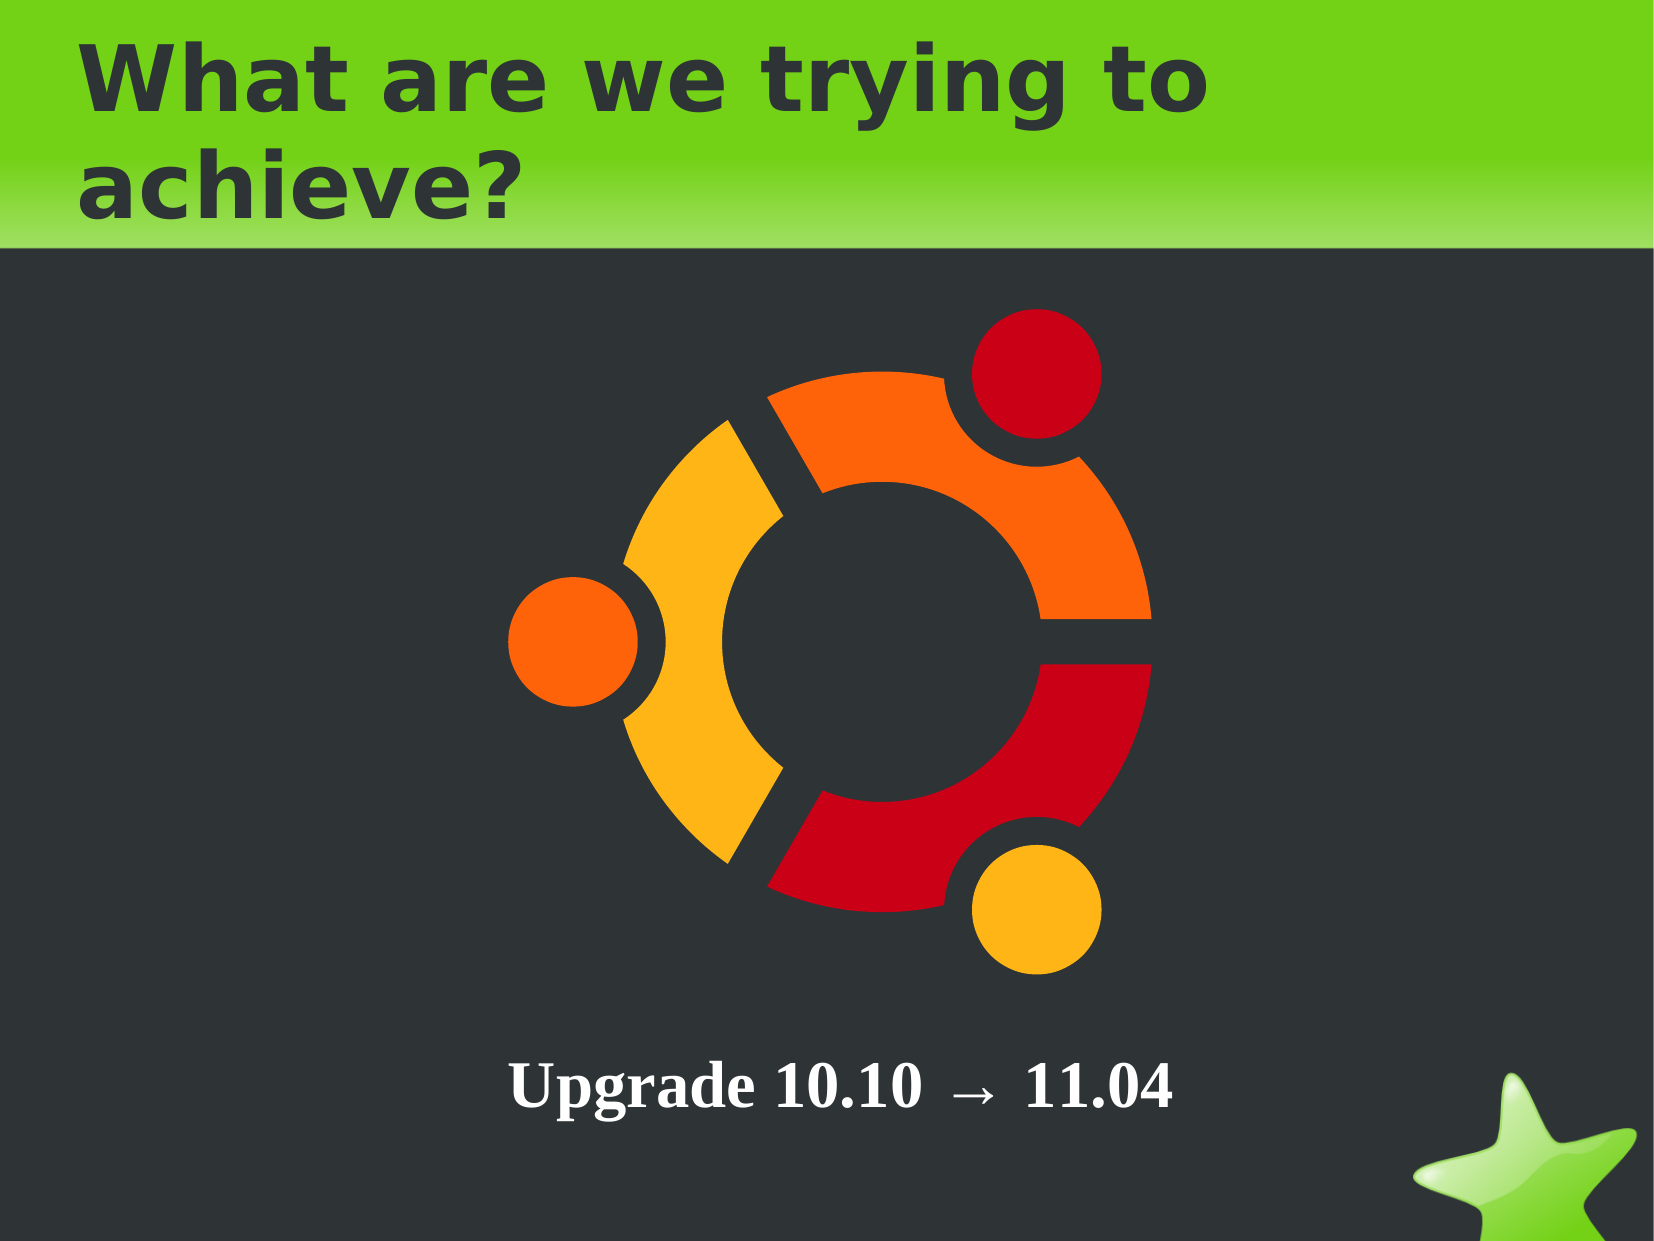

# What are we trying to achieve?
Upgrade 10.10 → 11.04